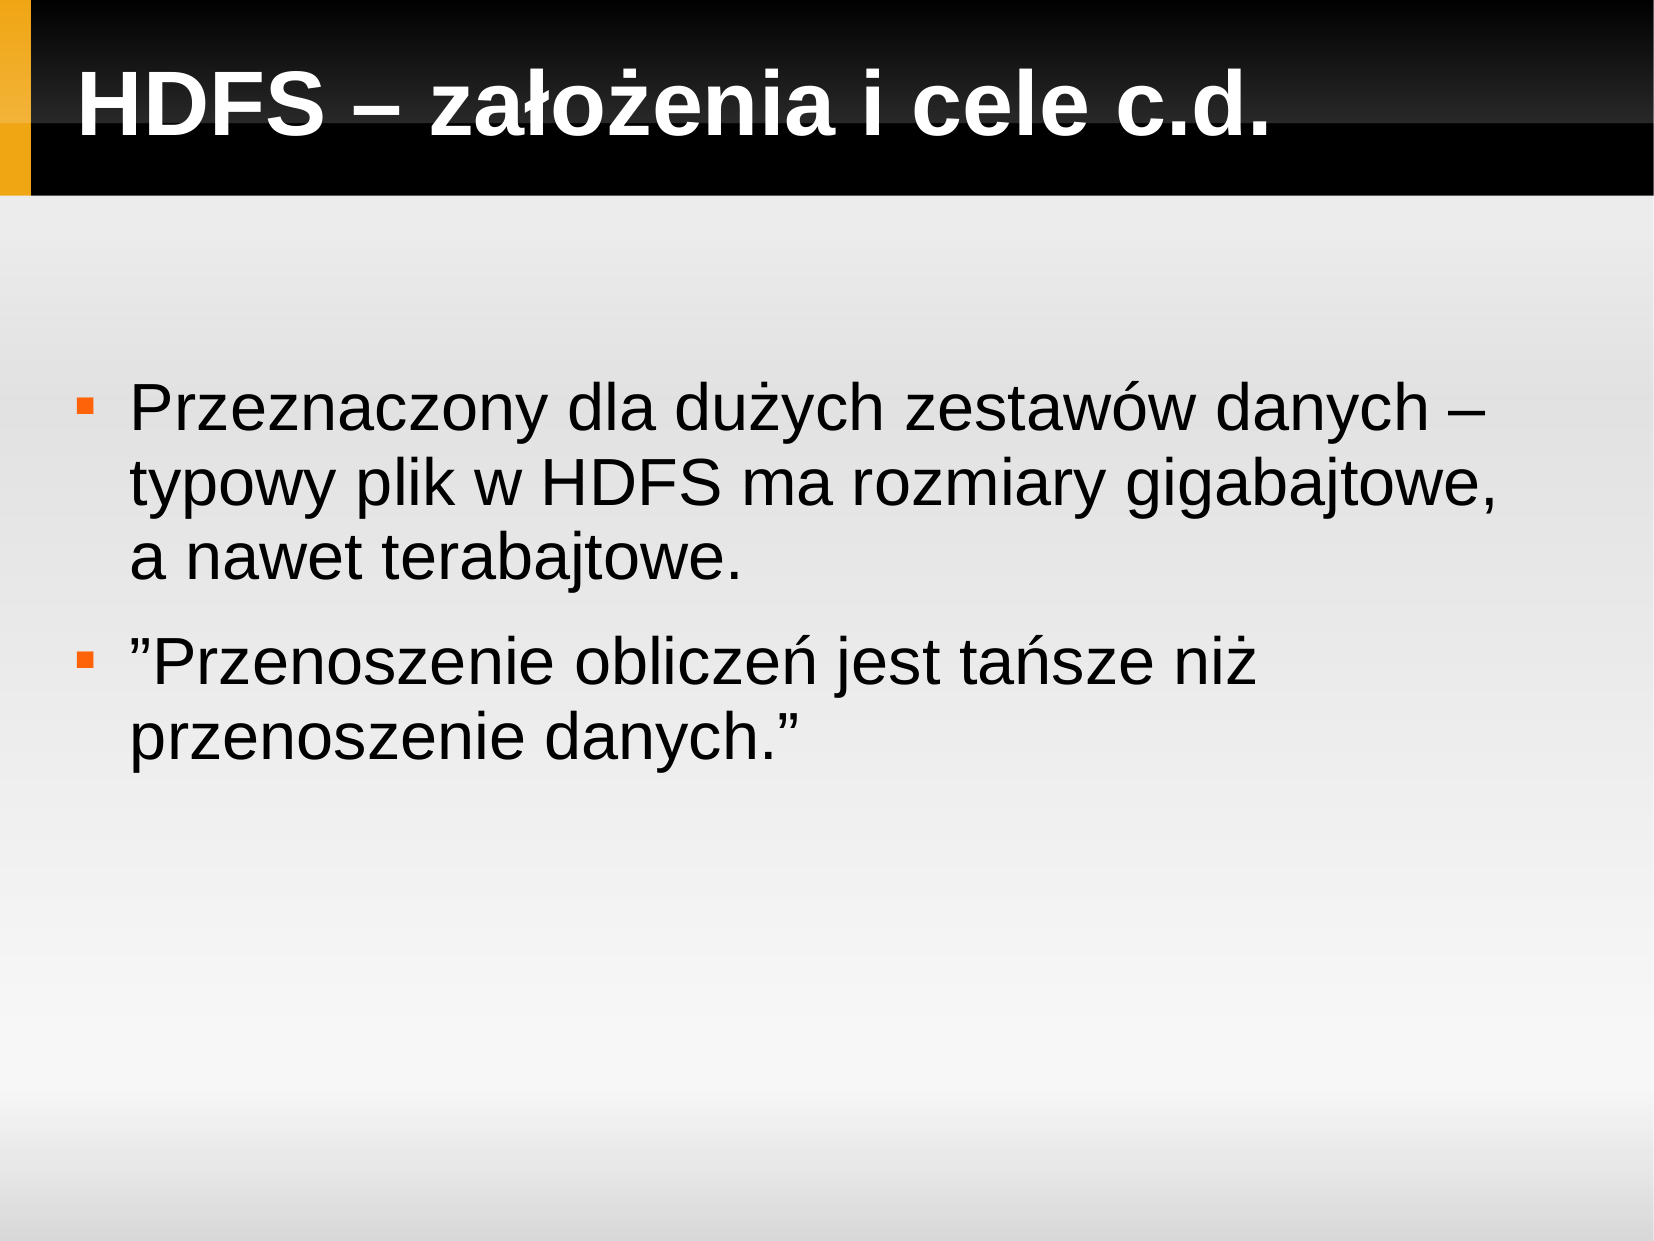

#
HDFS – założenia i cele c.d.
Przeznaczony dla dużych zestawów danych – typowy plik w HDFS ma rozmiary gigabajtowe, a nawet terabajtowe.
”Przenoszenie obliczeń jest tańsze niż przenoszenie danych.”